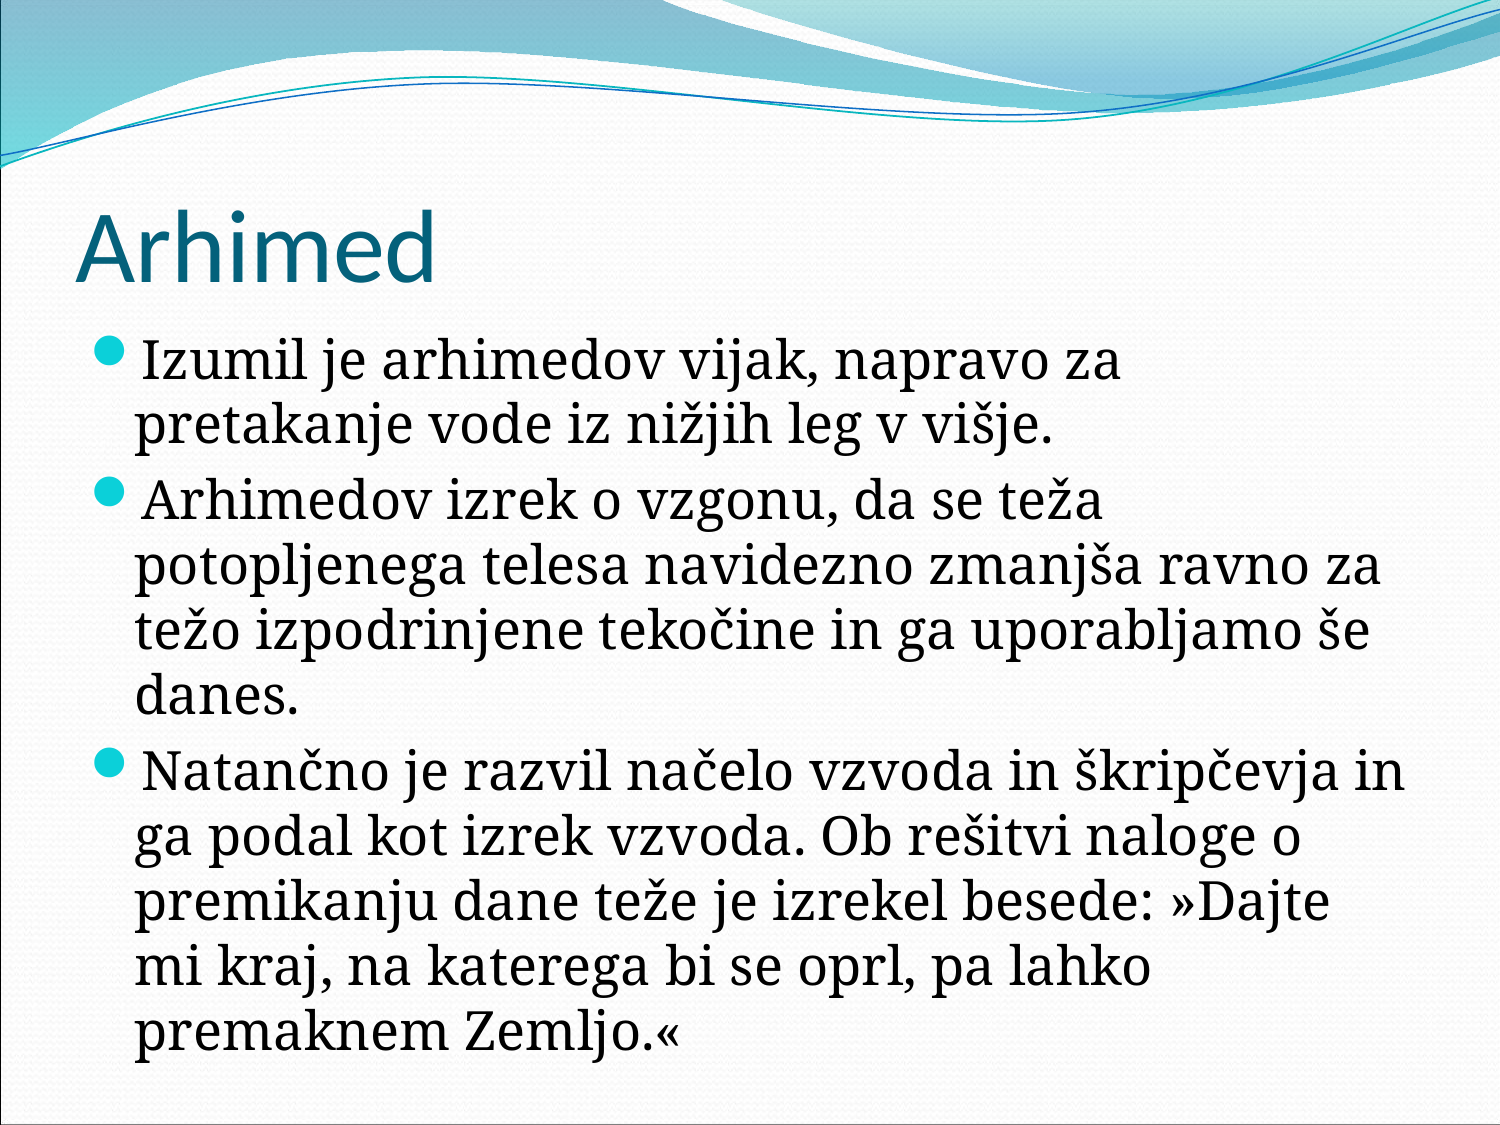

# Arhimed
Izumil je arhimedov vijak, napravo za pretakanje vode iz nižjih leg v višje.
Arhimedov izrek o vzgonu, da se teža potopljenega telesa navidezno zmanjša ravno za težo izpodrinjene tekočine in ga uporabljamo še danes.
Natančno je razvil načelo vzvoda in škripčevja in ga podal kot izrek vzvoda. Ob rešitvi naloge o premikanju dane teže je izrekel besede: »Dajte mi kraj, na katerega bi se oprl, pa lahko premaknem Zemljo.«